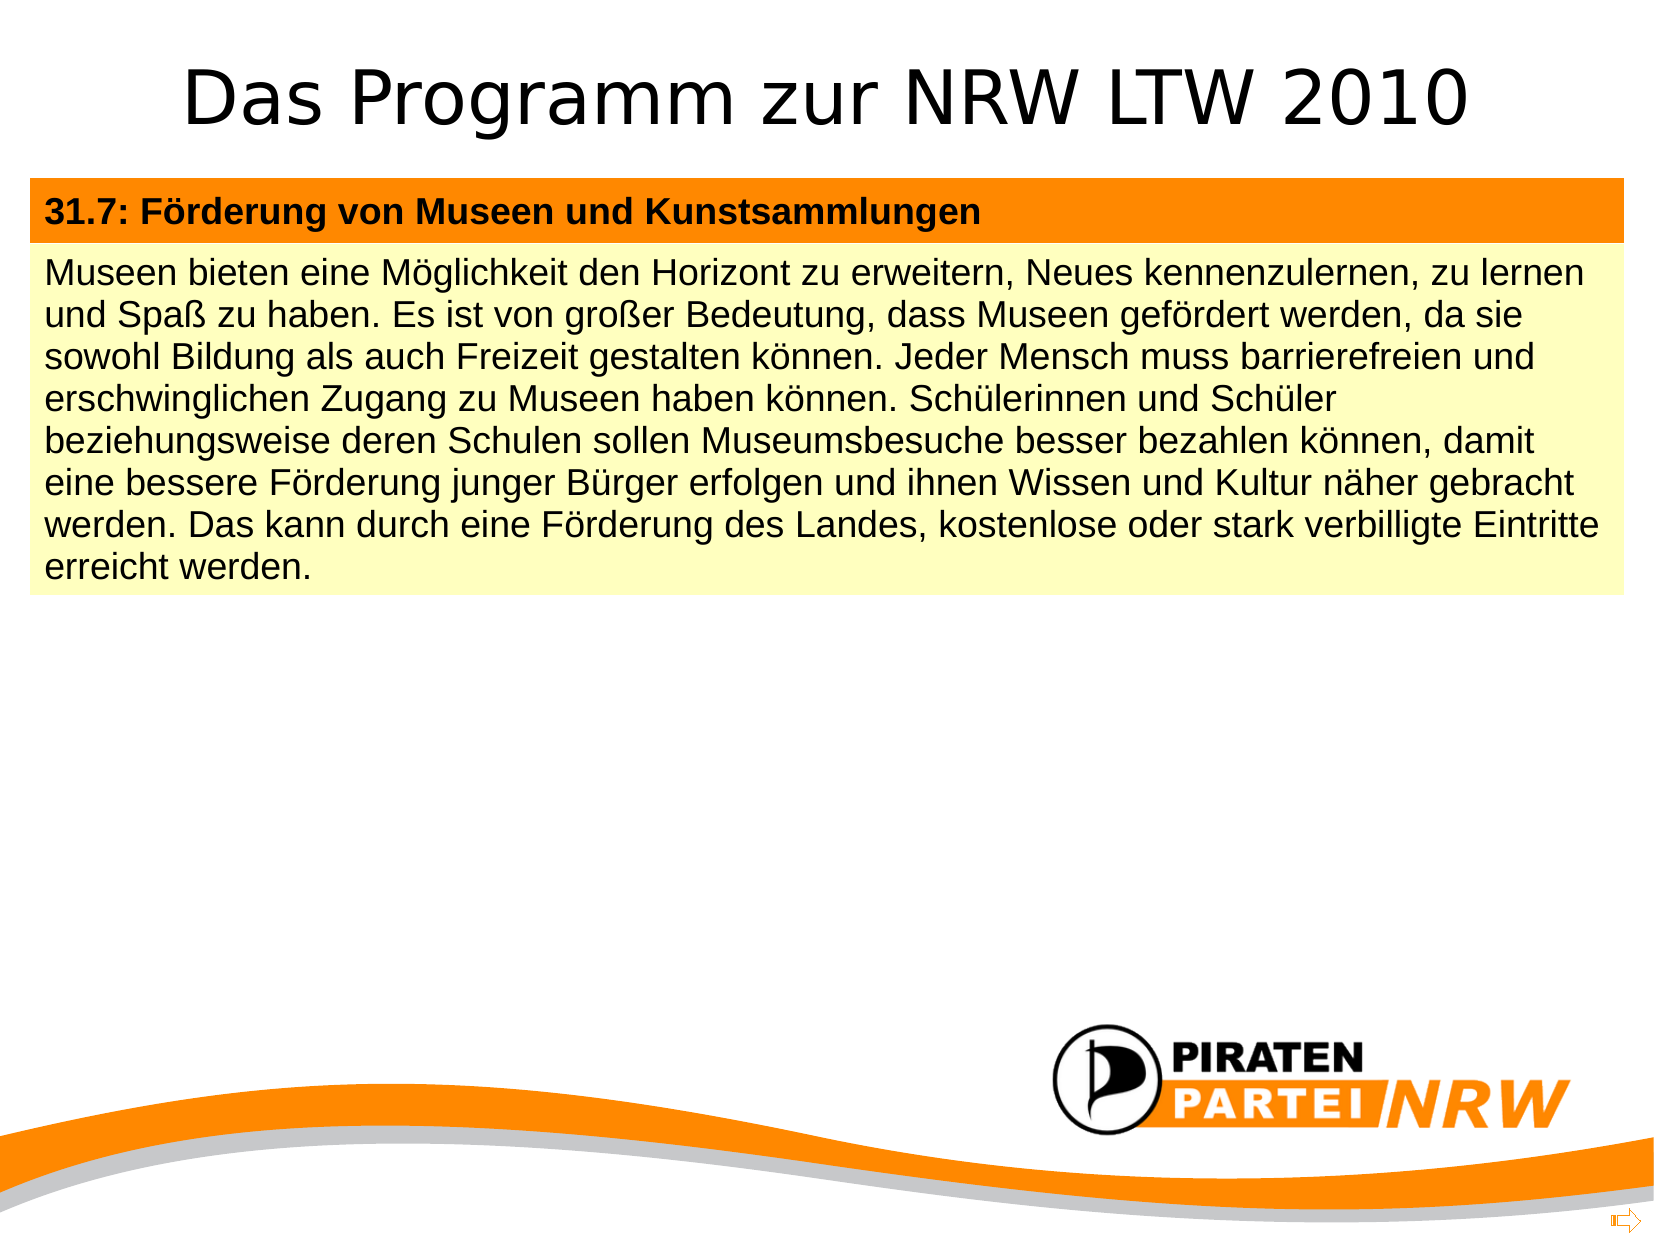

# Das Programm zur NRW LTW 2010
| 31.7: ﻿Förderung von Museen und Kunstsammlungen |
| --- |
| Museen bieten eine Möglichkeit den Horizont zu erweitern, Neues kennenzulernen, zu lernen und Spaß zu haben. Es ist von großer Bedeutung, dass Museen gefördert werden, da sie sowohl Bildung als auch Freizeit gestalten können. Jeder Mensch muss barrierefreien und erschwinglichen Zugang zu Museen haben können. Schülerinnen und Schüler beziehungsweise deren Schulen sollen Museumsbesuche besser bezahlen können, damit eine bessere Förderung junger Bürger erfolgen und ihnen Wissen und Kultur näher gebracht werden. Das kann durch eine Förderung des Landes, kostenlose oder stark verbilligte Eintritte erreicht werden. |